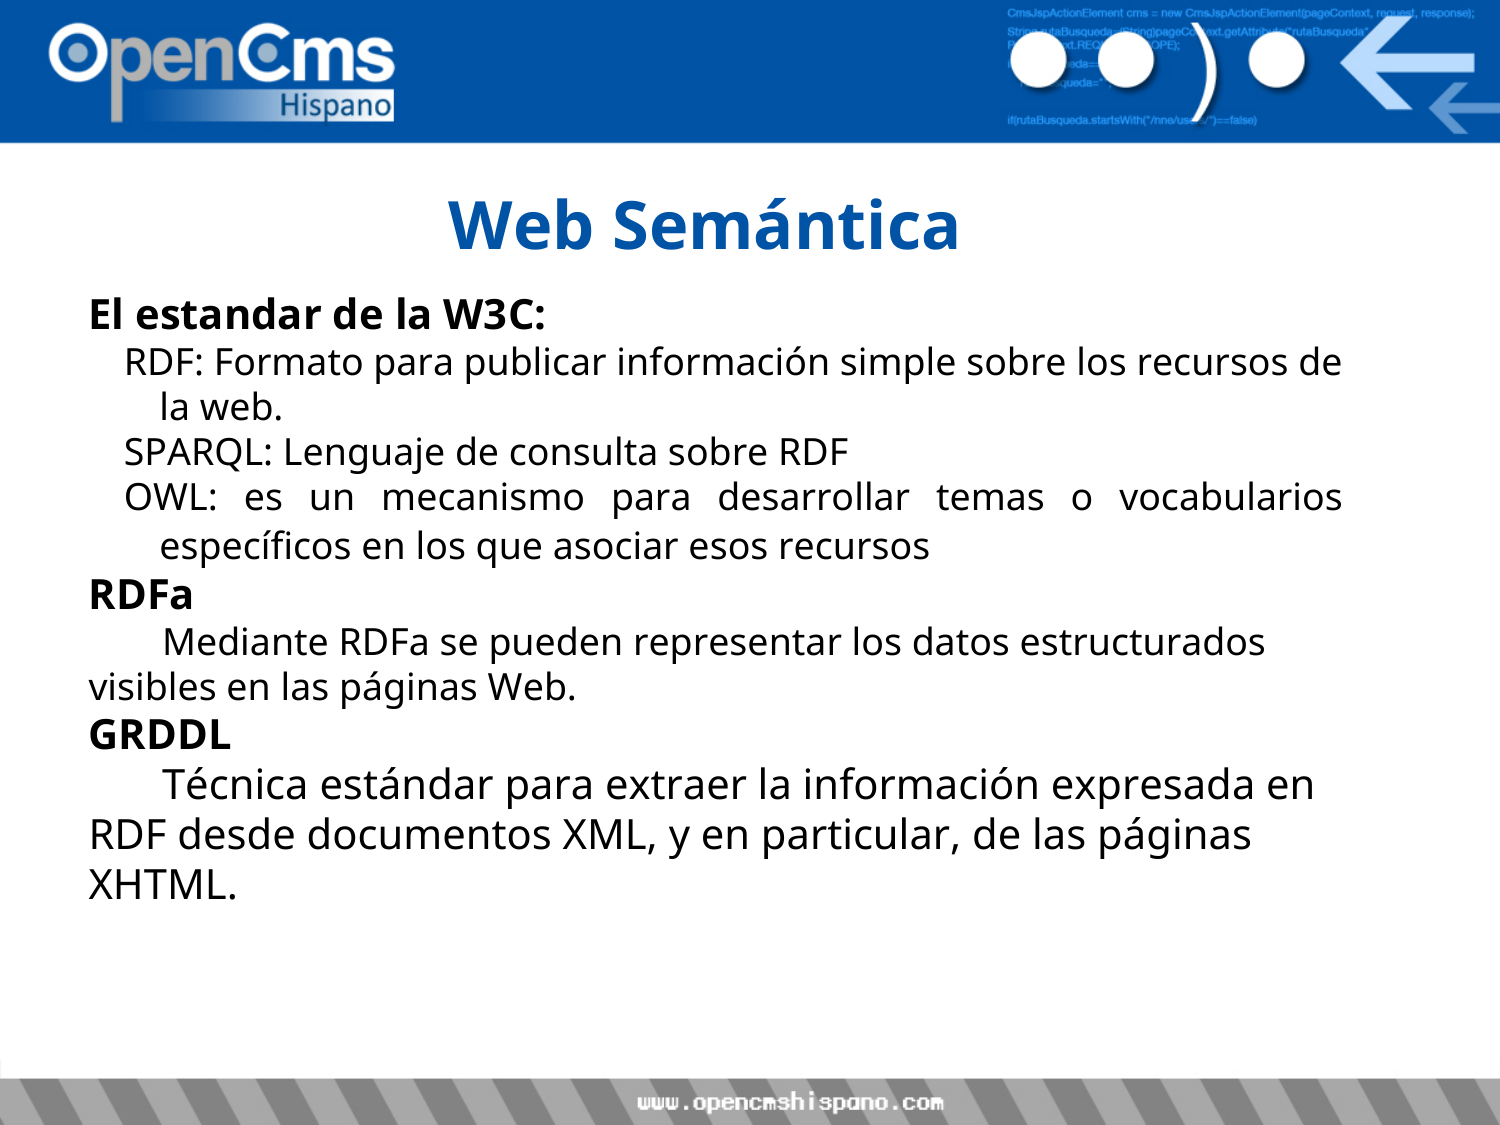

Web Semántica
El estandar de la W3C:
RDF: Formato para publicar información simple sobre los recursos de la web.
SPARQL: Lenguaje de consulta sobre RDF
OWL: es un mecanismo para desarrollar temas o vocabularios específicos en los que asociar esos recursos
RDFa
	Mediante RDFa se pueden representar los datos estructurados visibles en las páginas Web.
GRDDL
	Técnica estándar para extraer la información expresada en RDF desde documentos XML, y en particular, de las páginas XHTML.